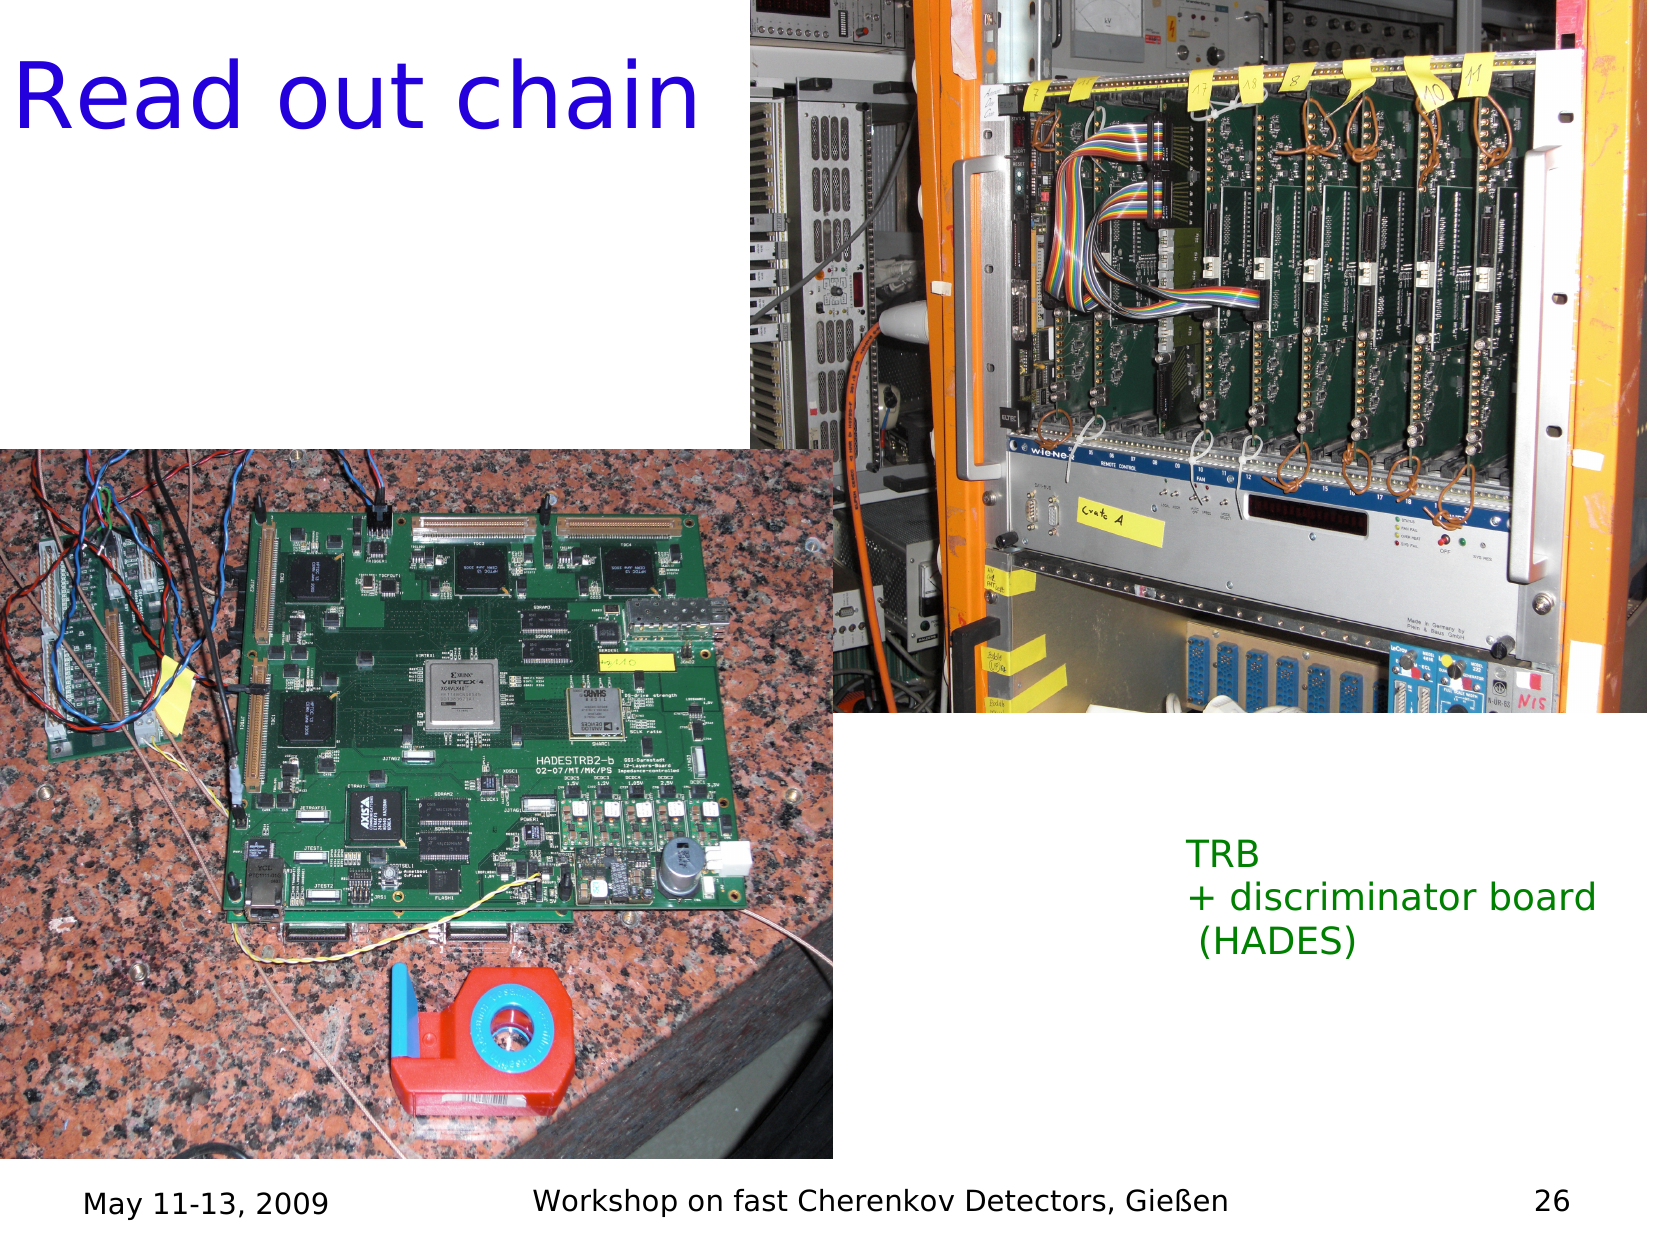

# Read out chain
TRB
+ discriminator board
 (HADES)
Workshop on fast Cherenkov Detectors, Gießen
26
May 11-13, 2009